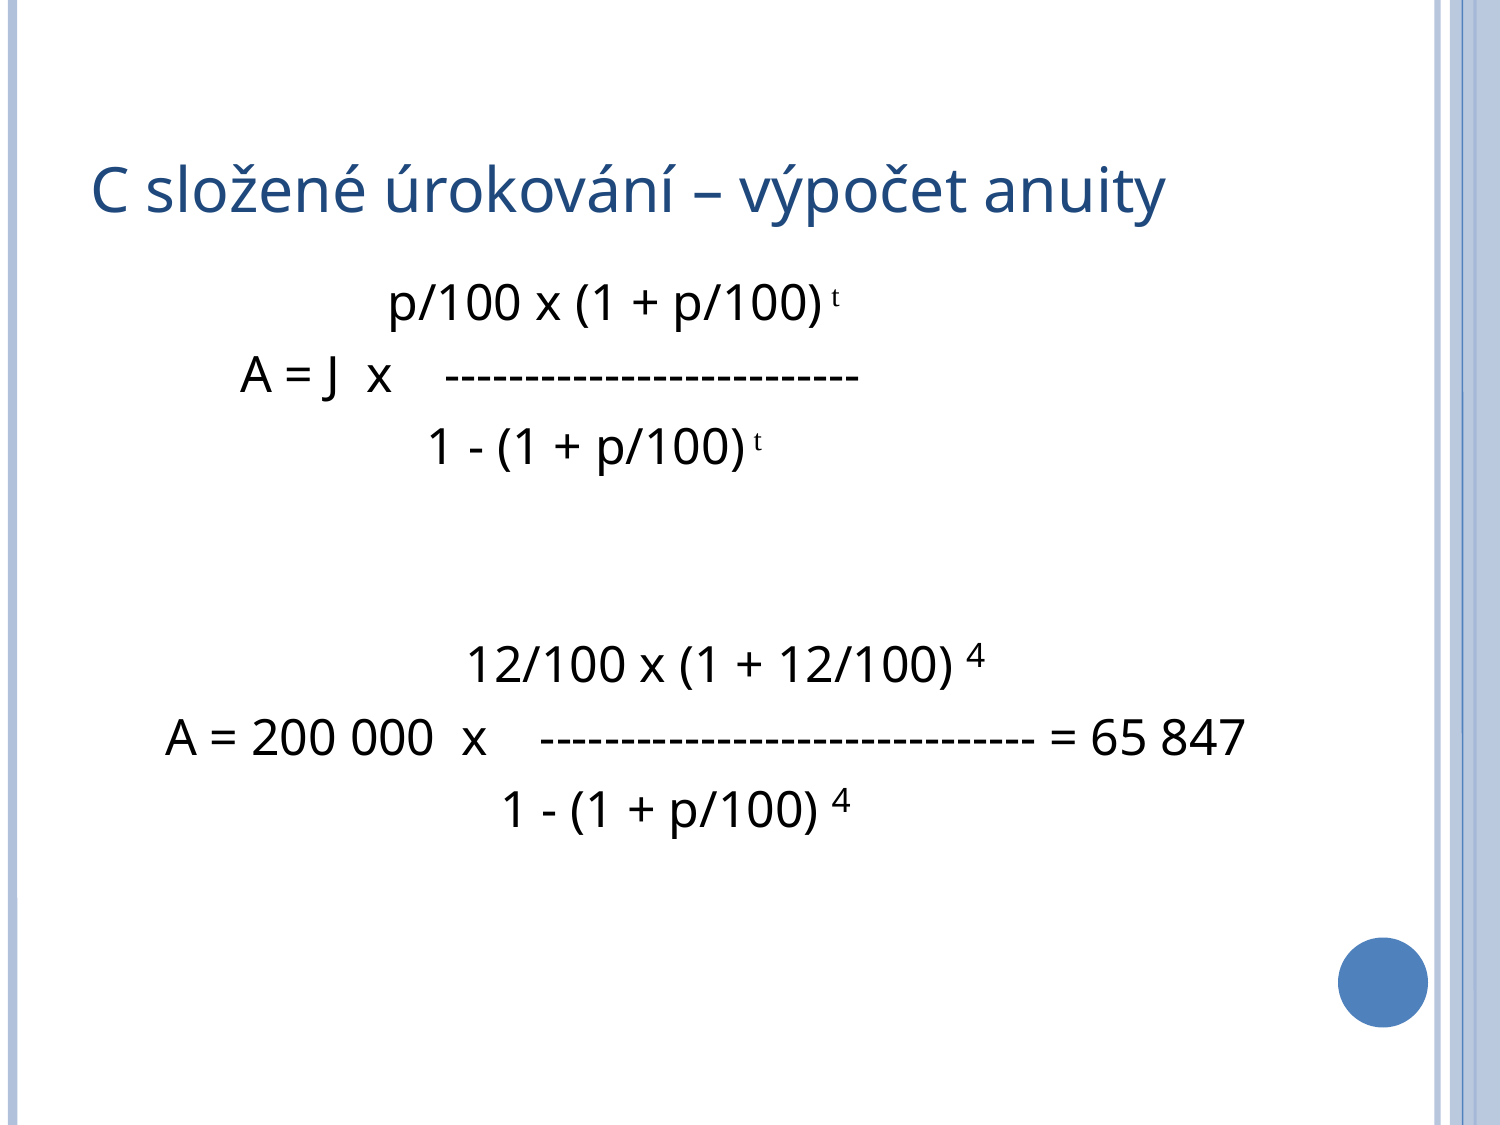

# C složené úrokování – výpočet anuity
			p/100 x (1 + p/100) ͭ
	A = J x --------------------------
			 1 - (1 + p/100) ͭ
			 12/100 x (1 + 12/100) 4
A = 200 000 x ------------------------------- = 65 847
			 	 1 - (1 + p/100) 4